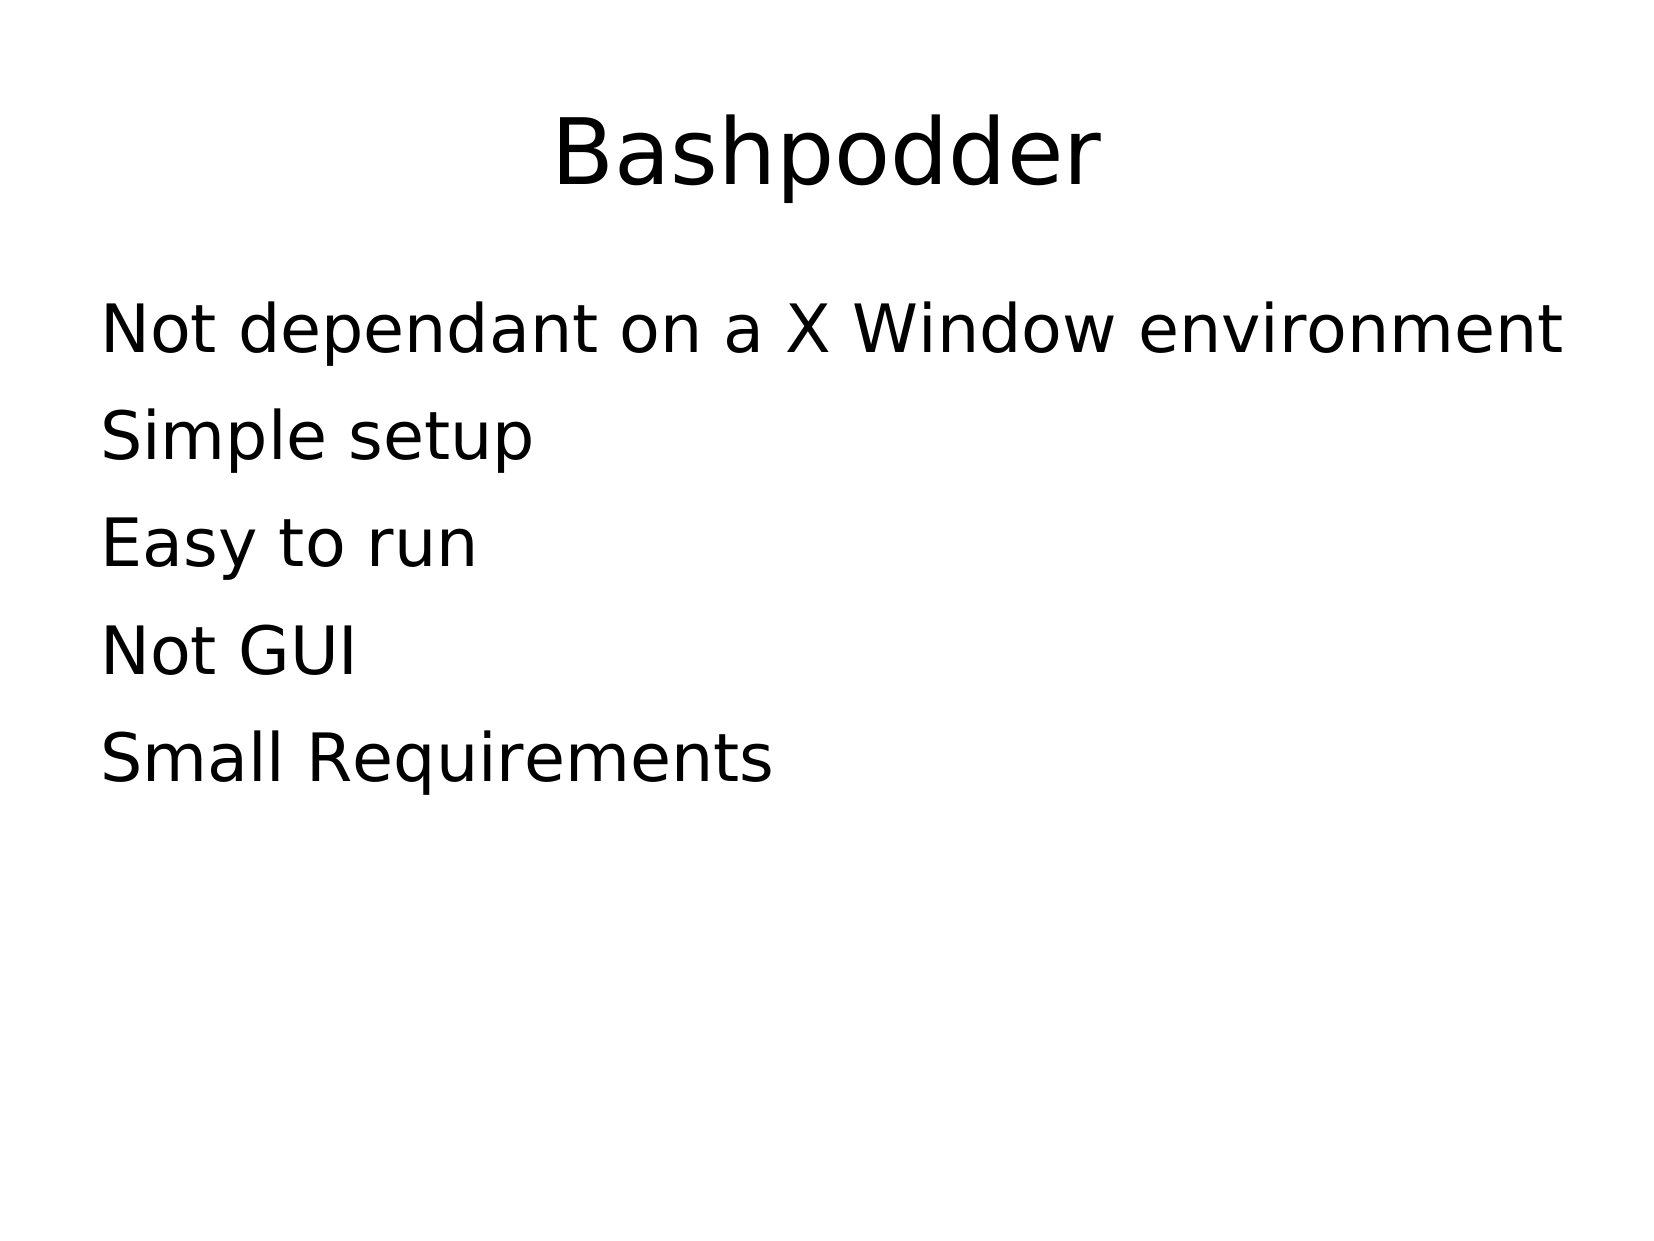

# Bashpodder
Not dependant on a X Window environment
Simple setup
Easy to run
Not GUI
Small Requirements